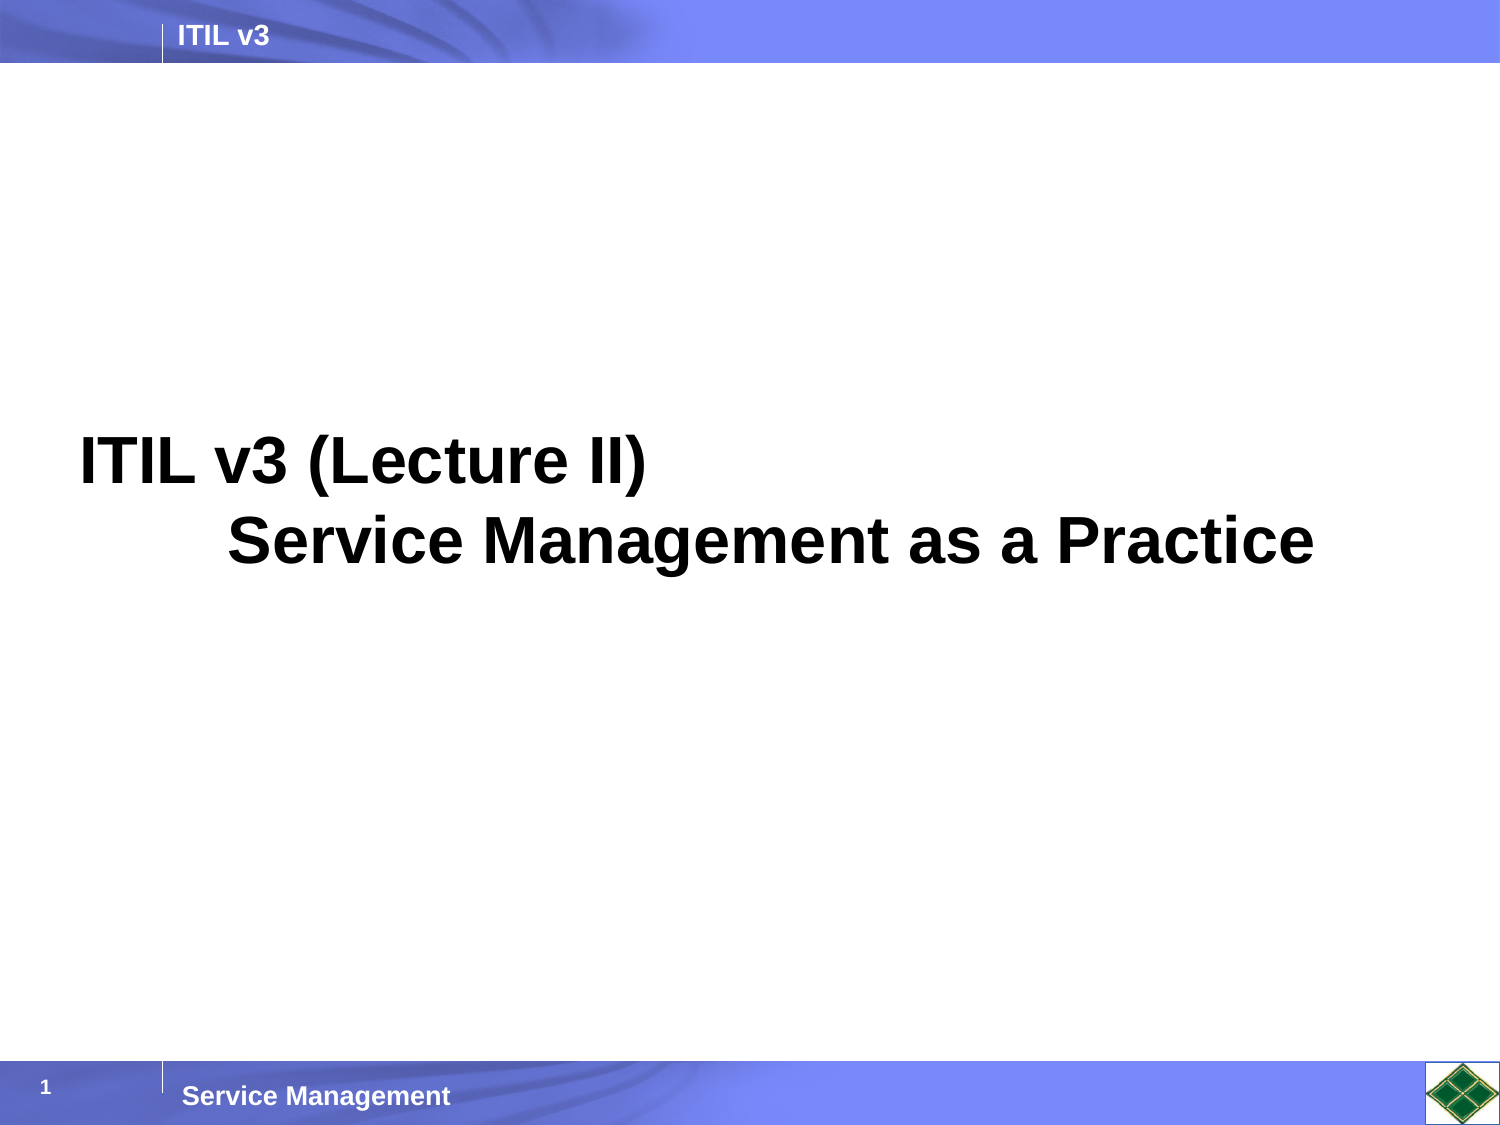

ITIL v3 (Lecture II)
 Service Management as a Practice